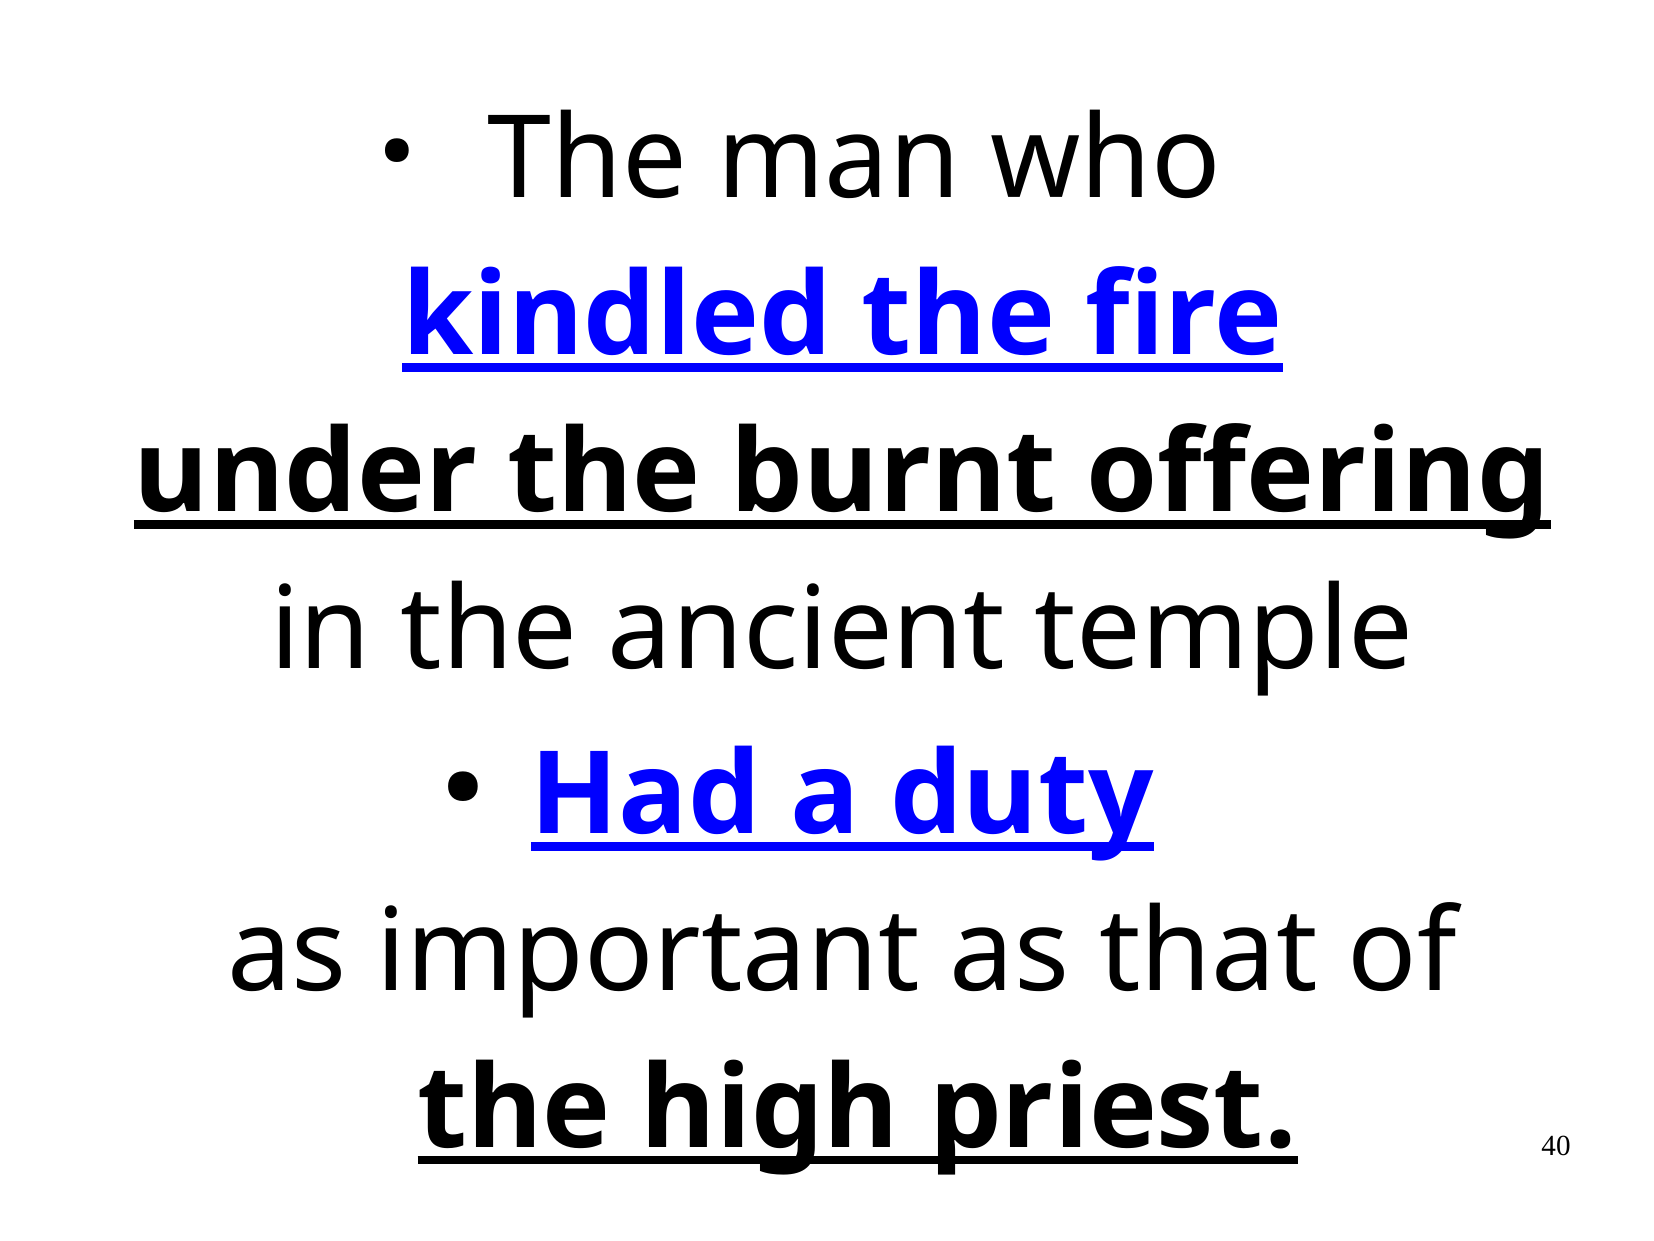

# The man who kindled the fire under the burnt offering in the ancient temple
Had a duty
as important as that of
the high priest.
40